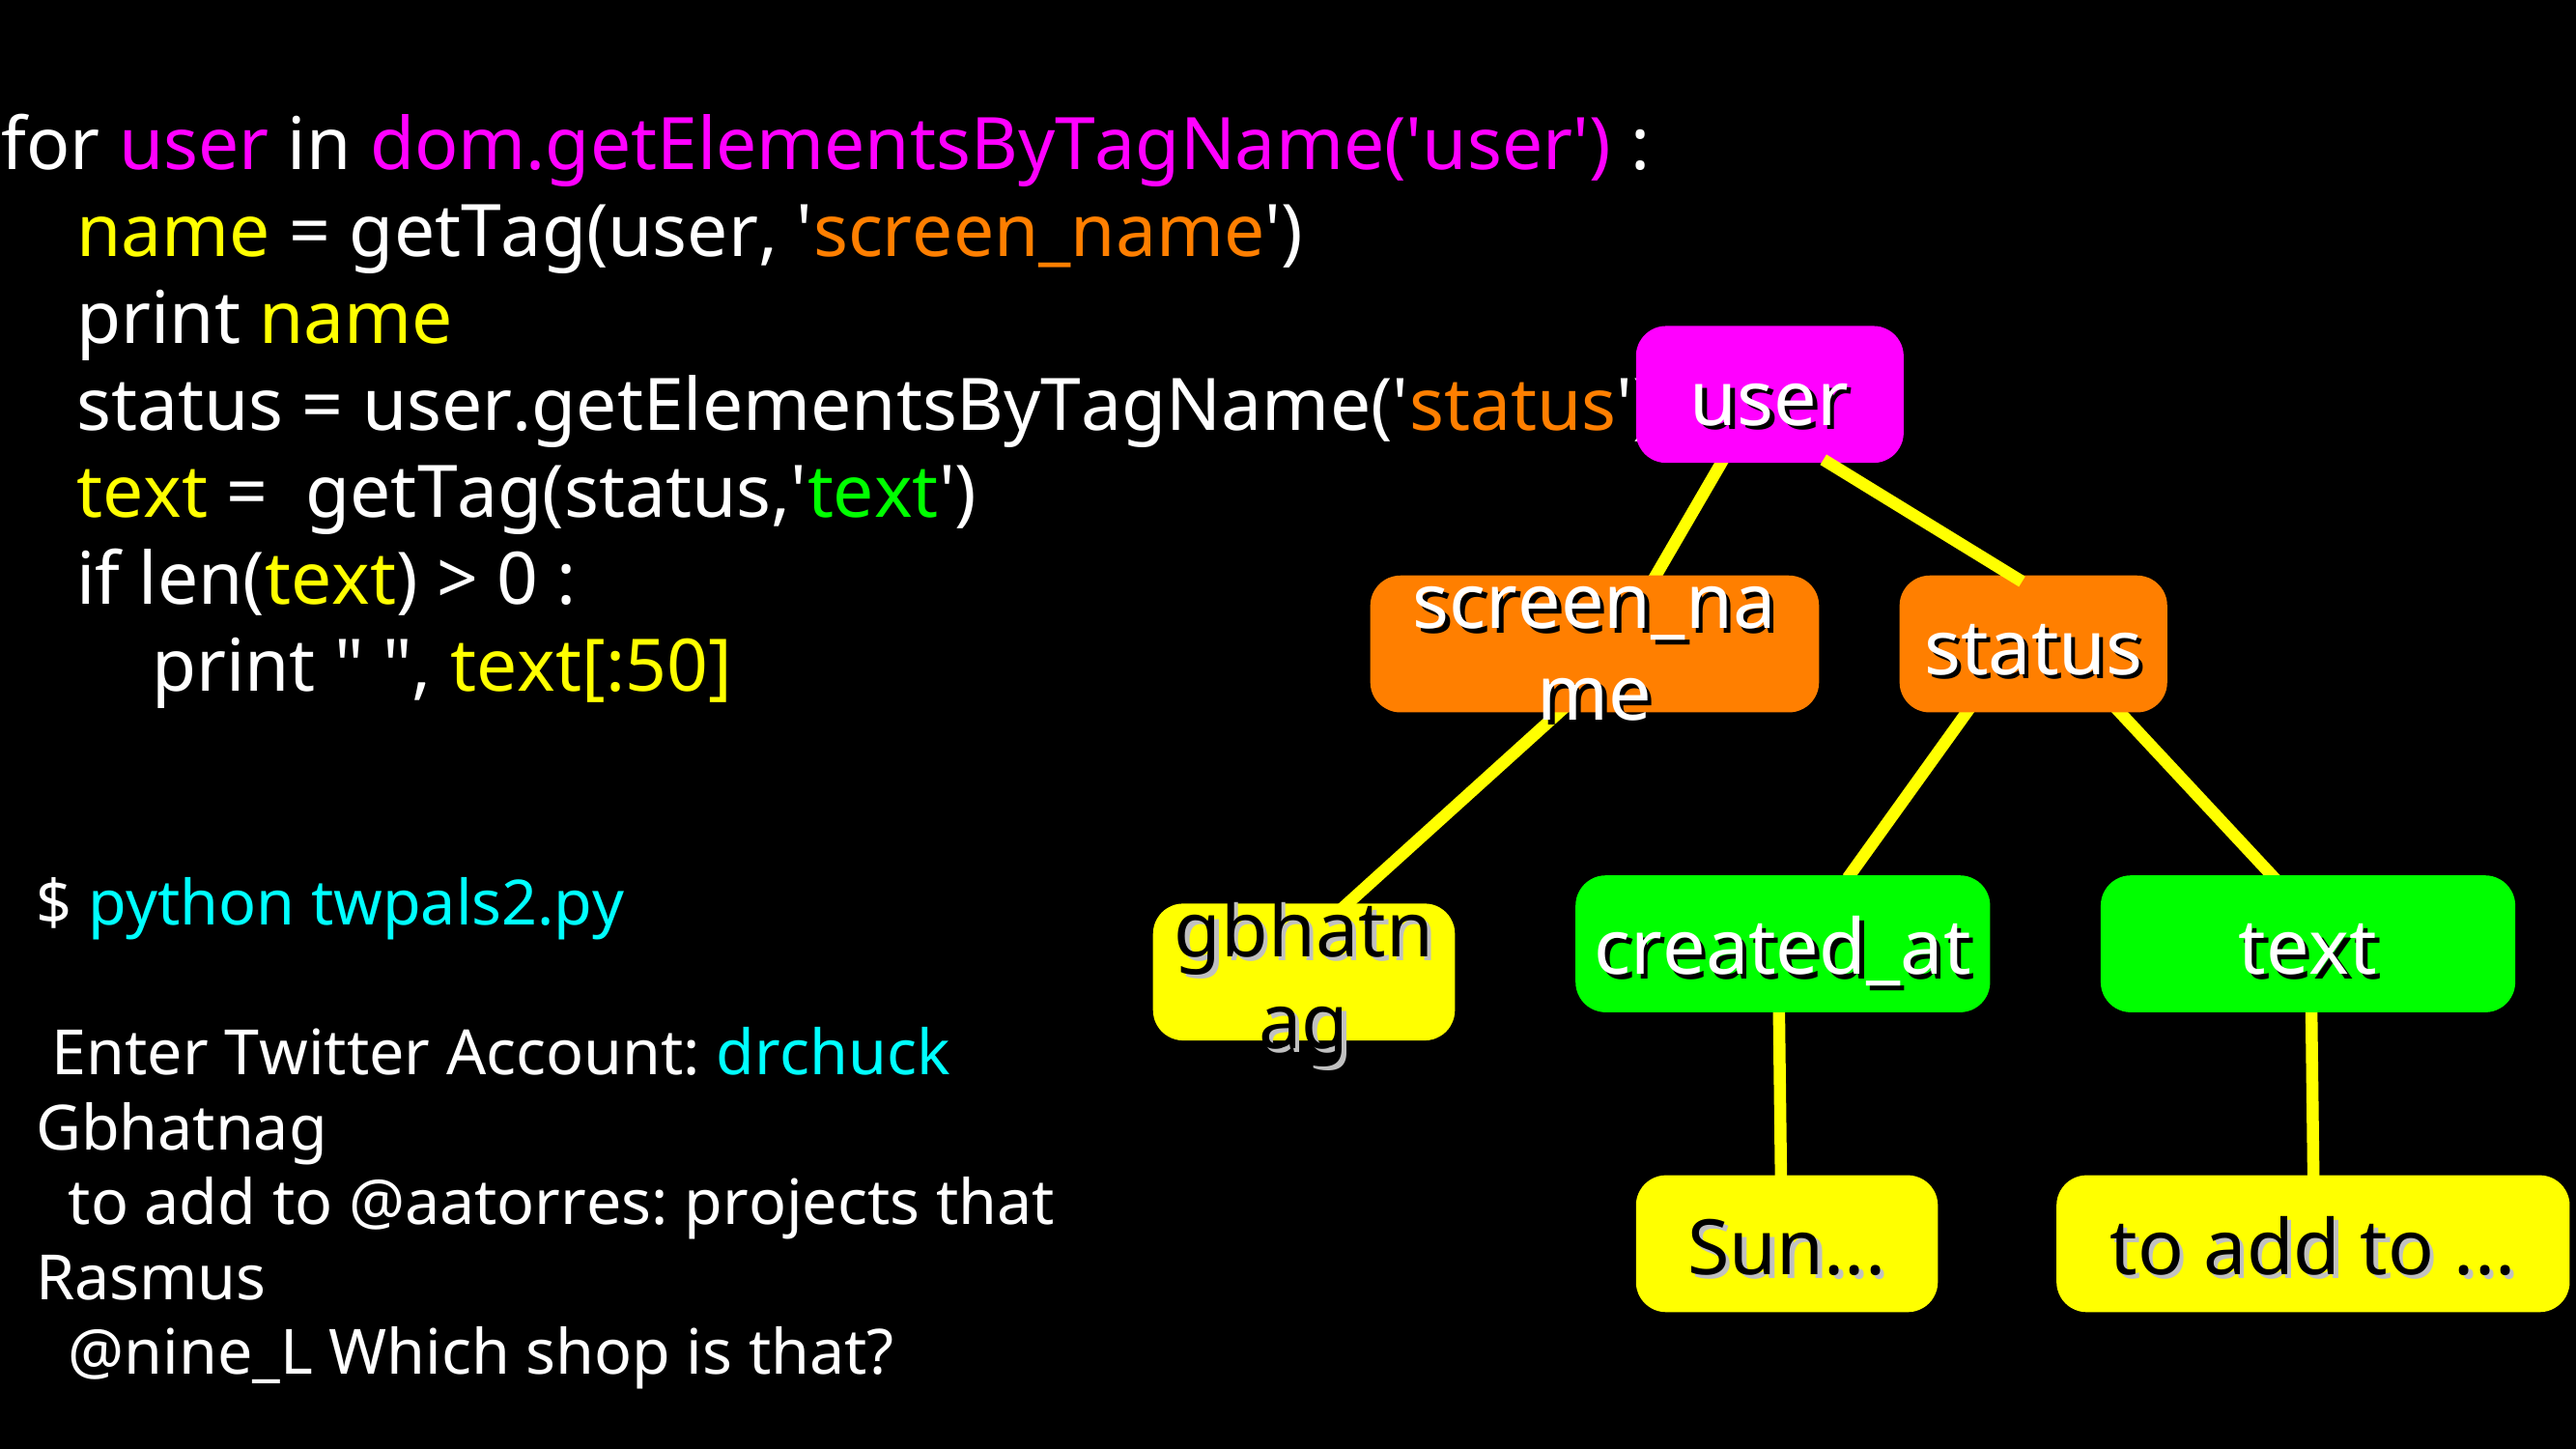

for user in dom.getElementsByTagName('user') :
 name = getTag(user, 'screen_name')
 print name
 status = user.getElementsByTagName('status')
 text = getTag(status,'text')
 if len(text) > 0 :
 print " ", text[:50]
user
screen_name
status
$ python twpals2.py
 Enter Twitter Account: drchuck
Gbhatnag
 to add to @aatorres: projects that
Rasmus
 @nine_L Which shop is that?
created_at
text
gbhatnag
Sun...
to add to ...